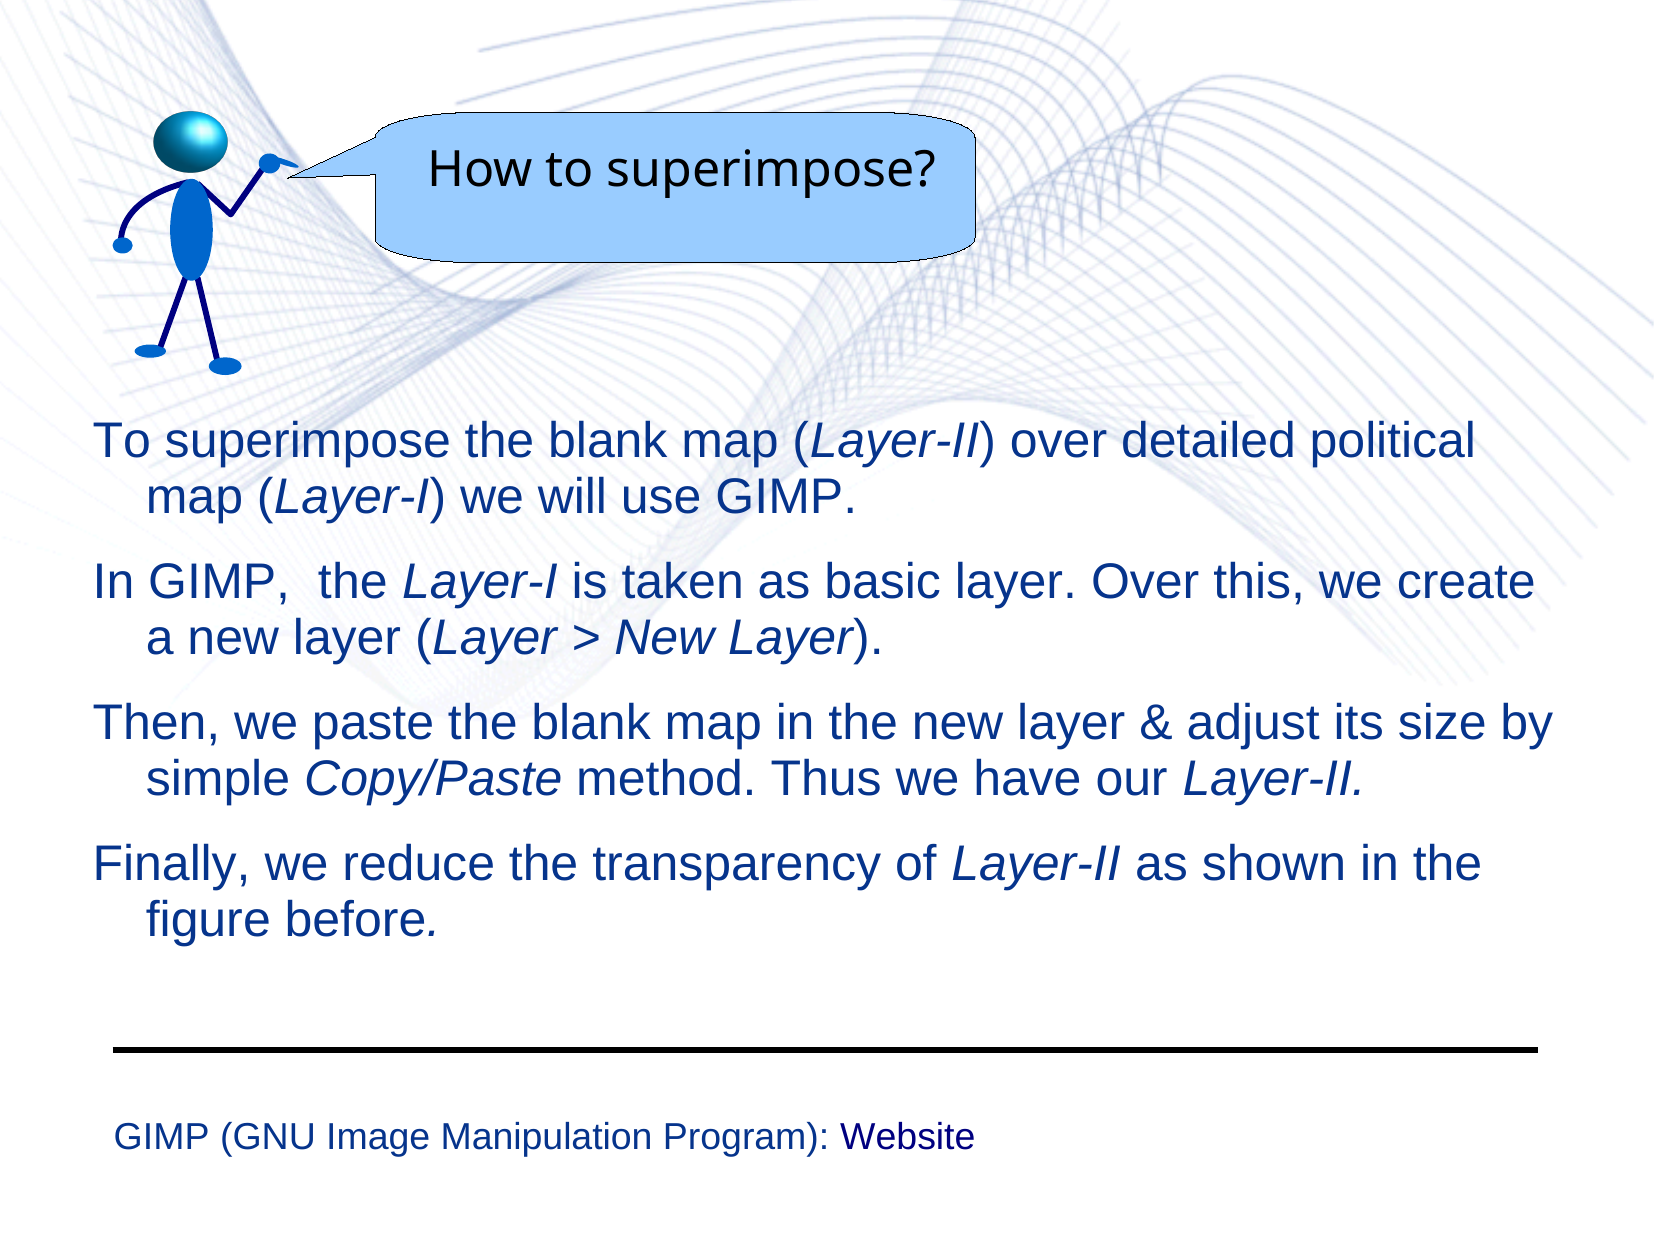

How to superimpose?
# To superimpose the blank map (Layer-II) over detailed political map (Layer-I) we will use GIMP.
In GIMP, the Layer-I is taken as basic layer. Over this, we create a new layer (Layer > New Layer).
Then, we paste the blank map in the new layer & adjust its size by simple Copy/Paste method. Thus we have our Layer-II.
Finally, we reduce the transparency of Layer-II as shown in the figure before.
 GIMP (GNU Image Manipulation Program): Website